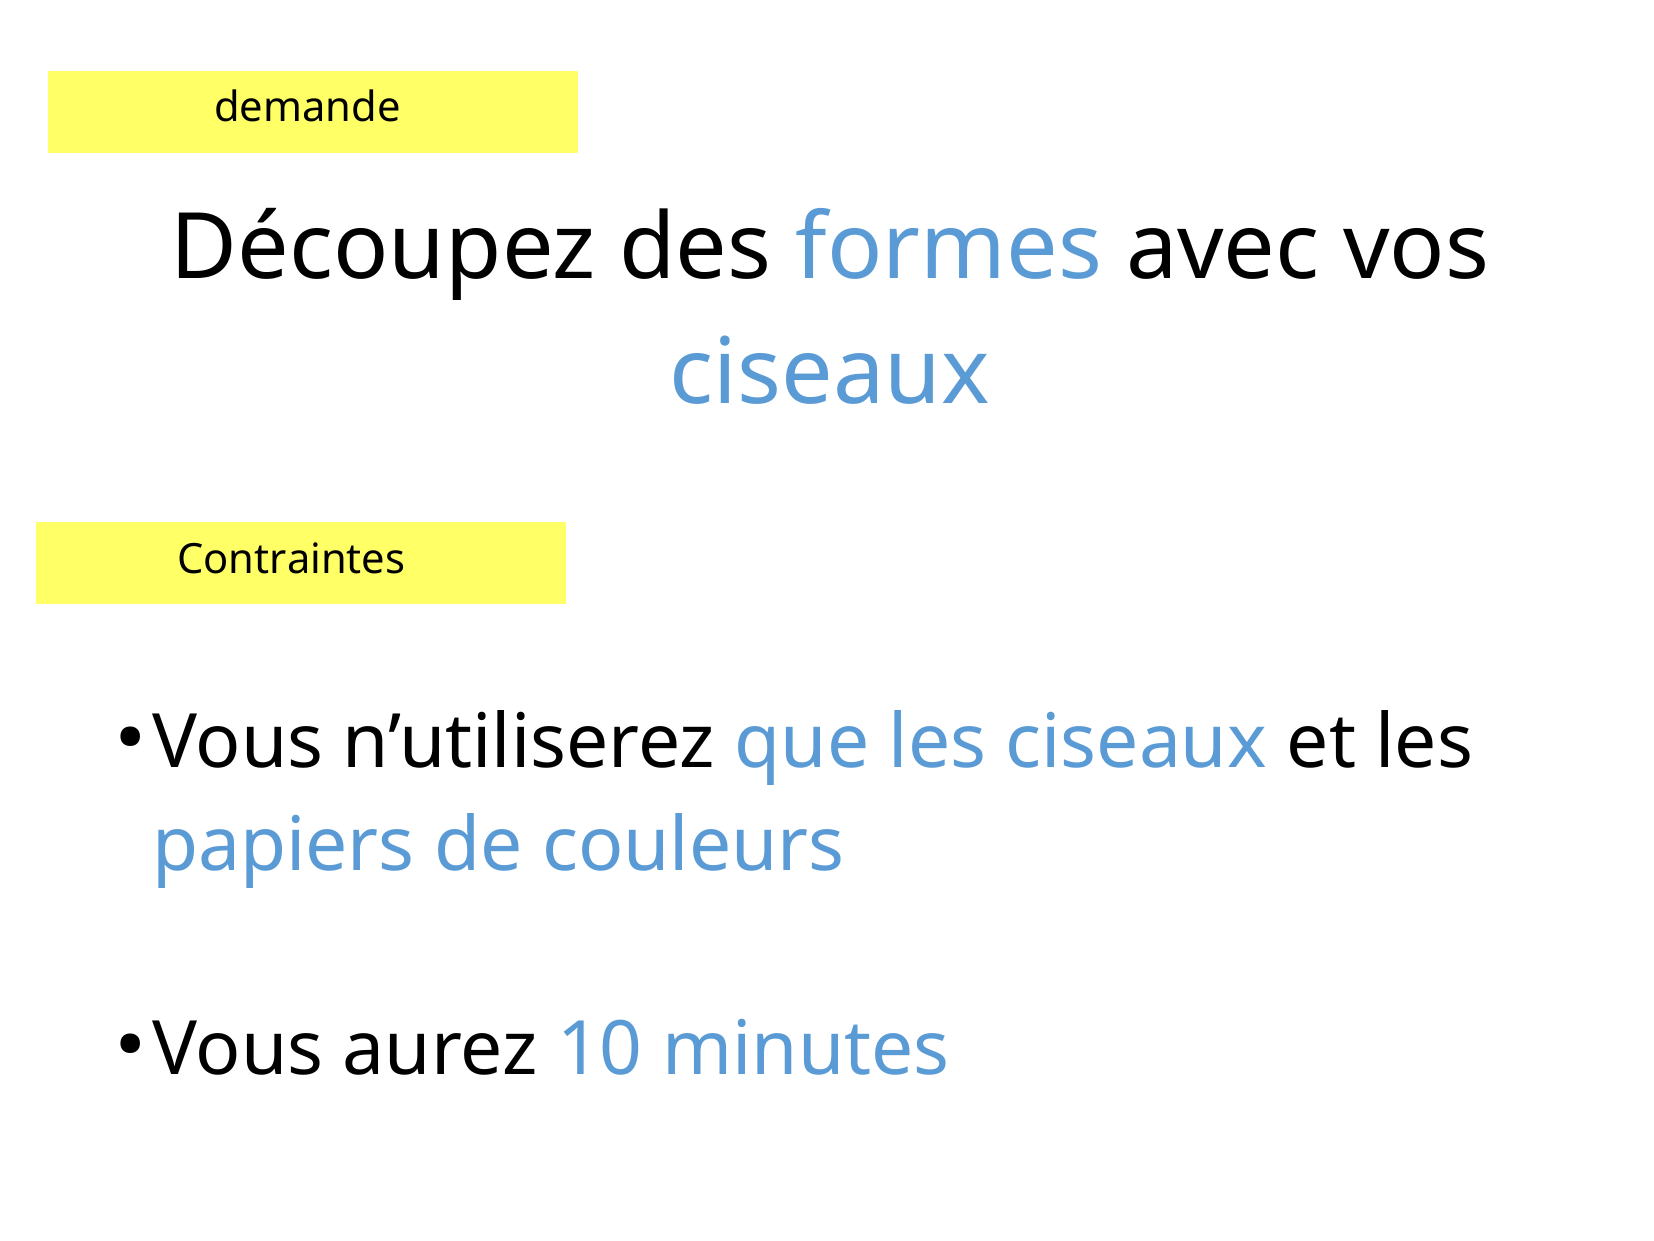

demande
Découpez des formes avec vos ciseaux
Contraintes
Vous n’utiliserez que les ciseaux et les papiers de couleurs
Vous aurez 10 minutes